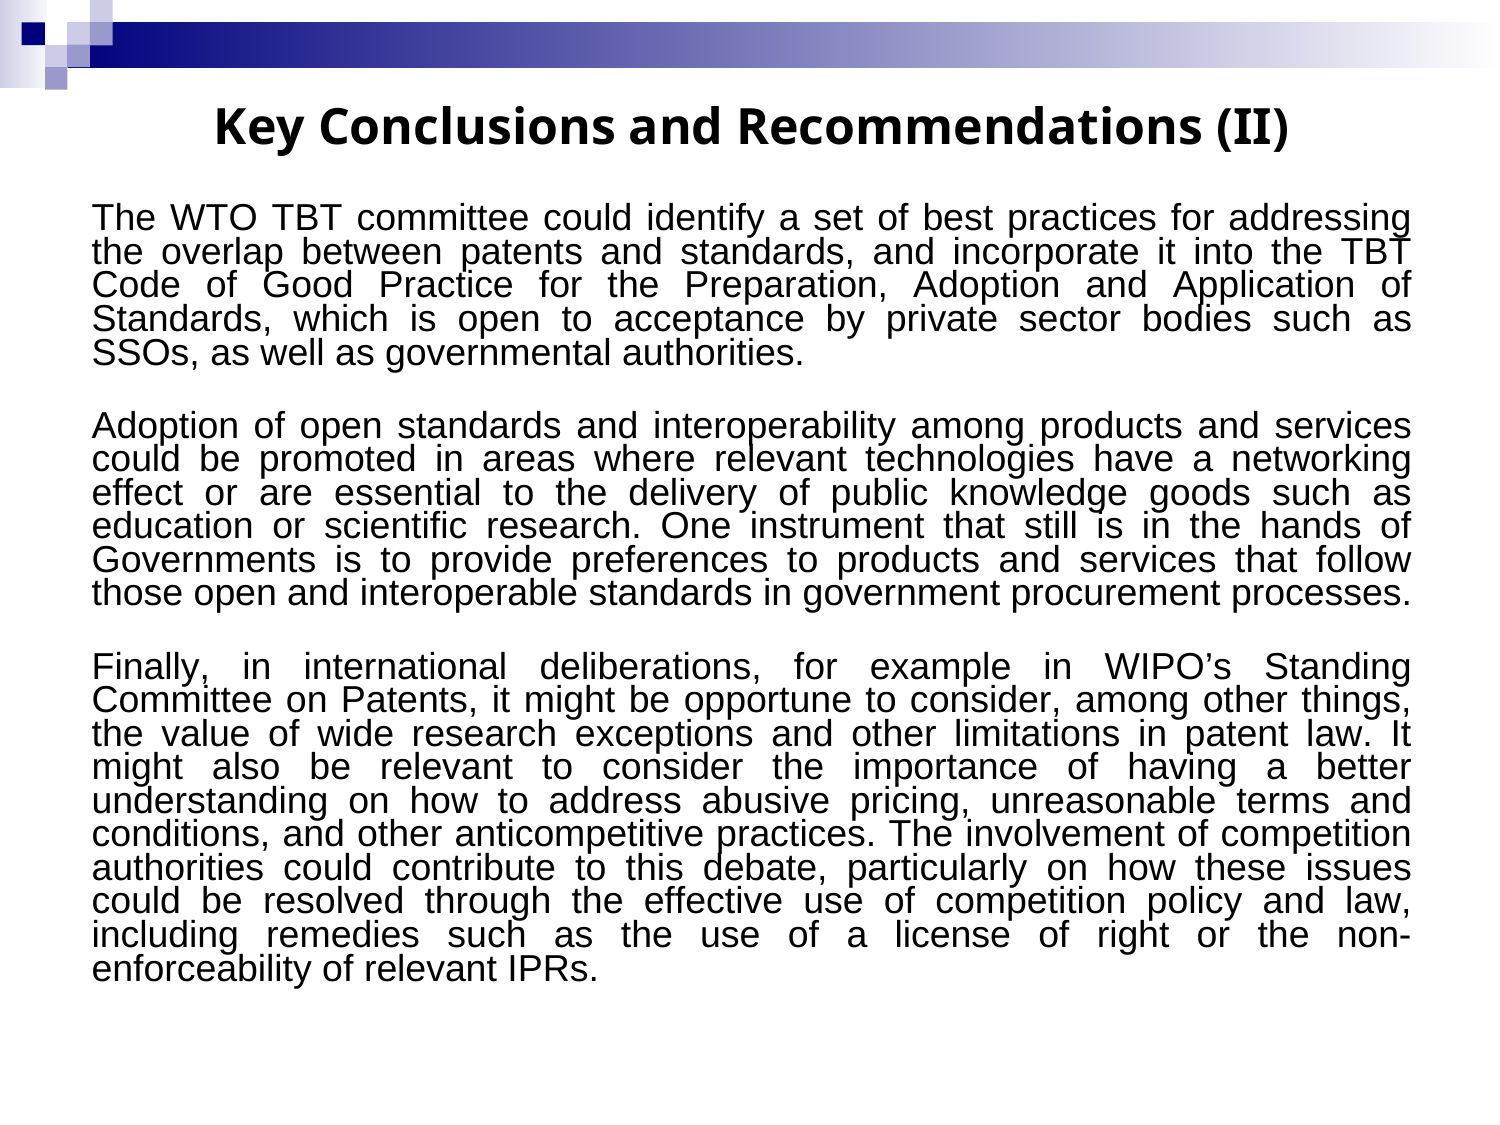

# Key Conclusions and Recommendations (II)
The WTO TBT committee could identify a set of best practices for addressing the overlap between patents and standards, and incorporate it into the TBT Code of Good Practice for the Preparation, Adoption and Application of Standards, which is open to acceptance by private sector bodies such as SSOs, as well as governmental authorities.
Adoption of open standards and interoperability among products and services could be promoted in areas where relevant technologies have a networking effect or are essential to the delivery of public knowledge goods such as education or scientific research. One instrument that still is in the hands of Governments is to provide preferences to products and services that follow those open and interoperable standards in government procurement processes.
Finally, in international deliberations, for example in WIPO’s Standing Committee on Patents, it might be opportune to consider, among other things, the value of wide research exceptions and other limitations in patent law. It might also be relevant to consider the importance of having a better understanding on how to address abusive pricing, unreasonable terms and conditions, and other anticompetitive practices. The involvement of competition authorities could contribute to this debate, particularly on how these issues could be resolved through the effective use of competition policy and law, including remedies such as the use of a license of right or the non-enforceability of relevant IPRs.